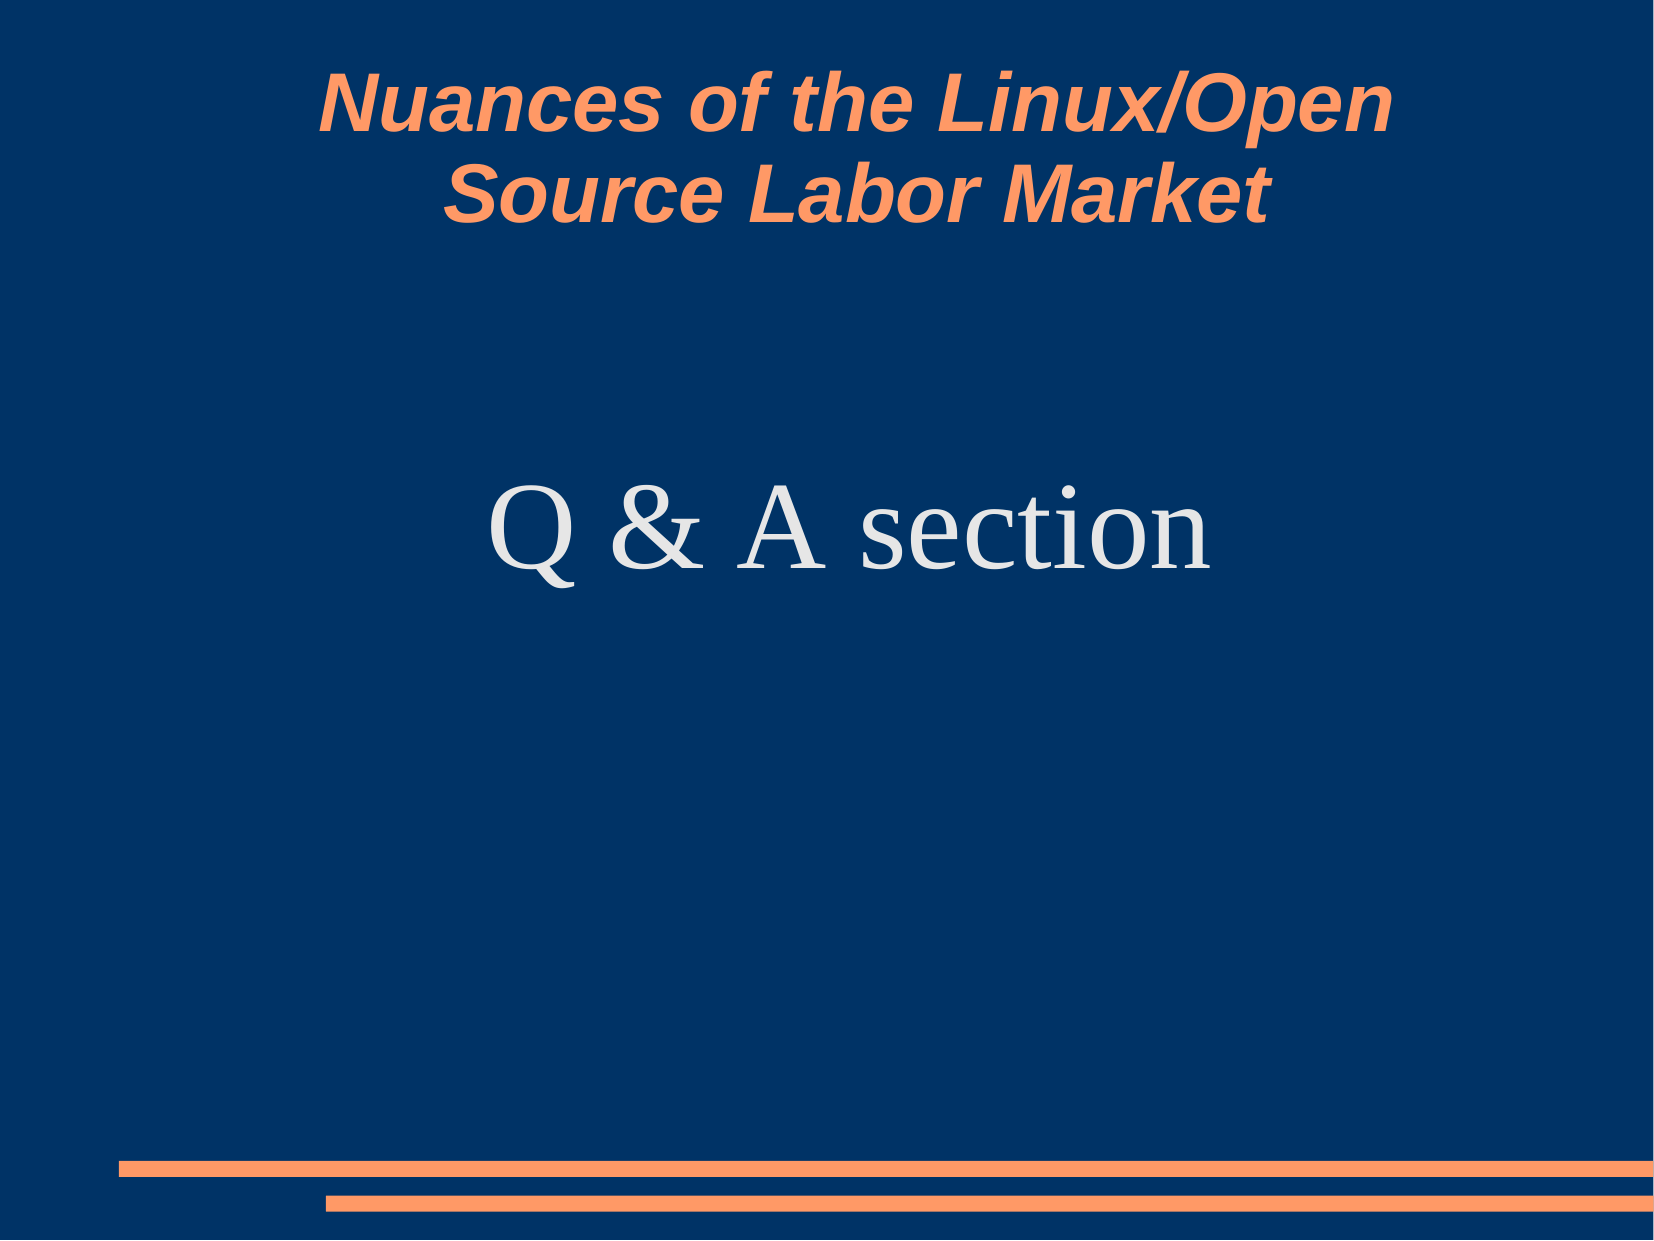

# Nuances of the Linux/Open Source Labor Market
Q & A section